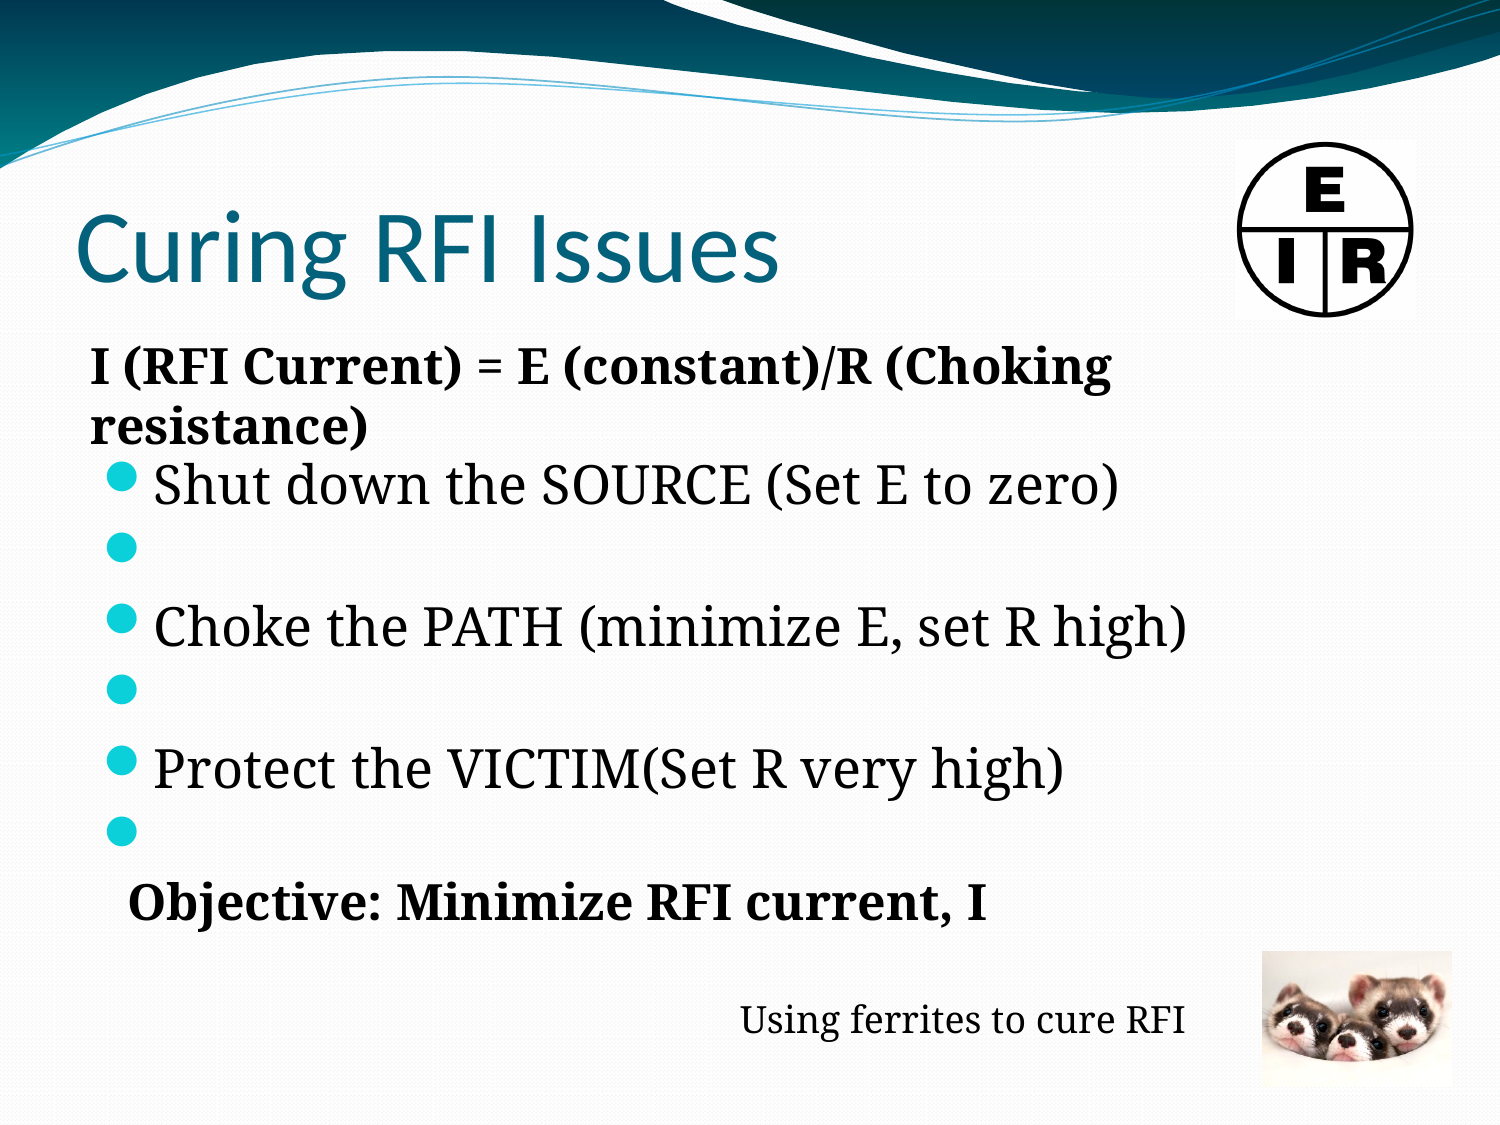

Curing RFI Issues
I (RFI Current) = E (constant)/R (Choking resistance)
# Shut down the SOURCE (Set E to zero)
Choke the PATH (minimize E, set R high)
Protect the VICTIM(Set R very high)
Objective: Minimize RFI current, I
Using ferrites to cure RFI